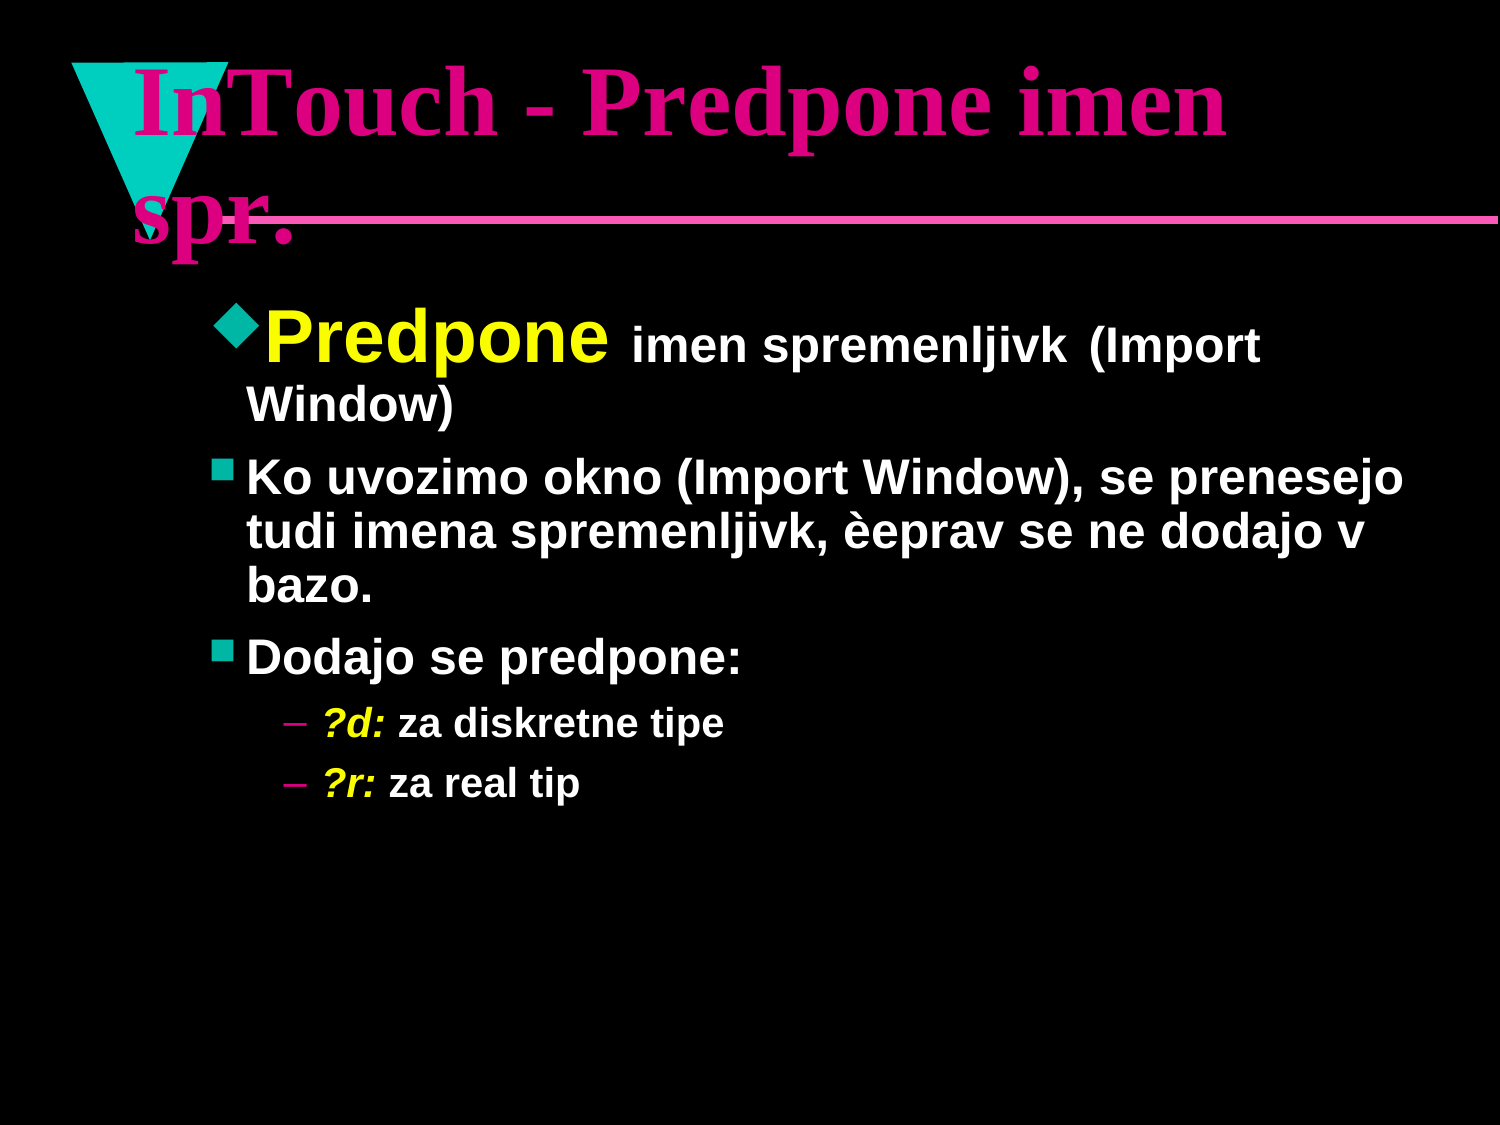

# InTouch - Predpone imen spr.
Predpone imen spremenljivk (Import Window)
Ko uvozimo okno (Import Window), se prenesejo tudi imena spremenljivk, èeprav se ne dodajo v bazo.
Dodajo se predpone:
?d: za diskretne tipe
?r: za real tip
Slovar spremenljivk
28